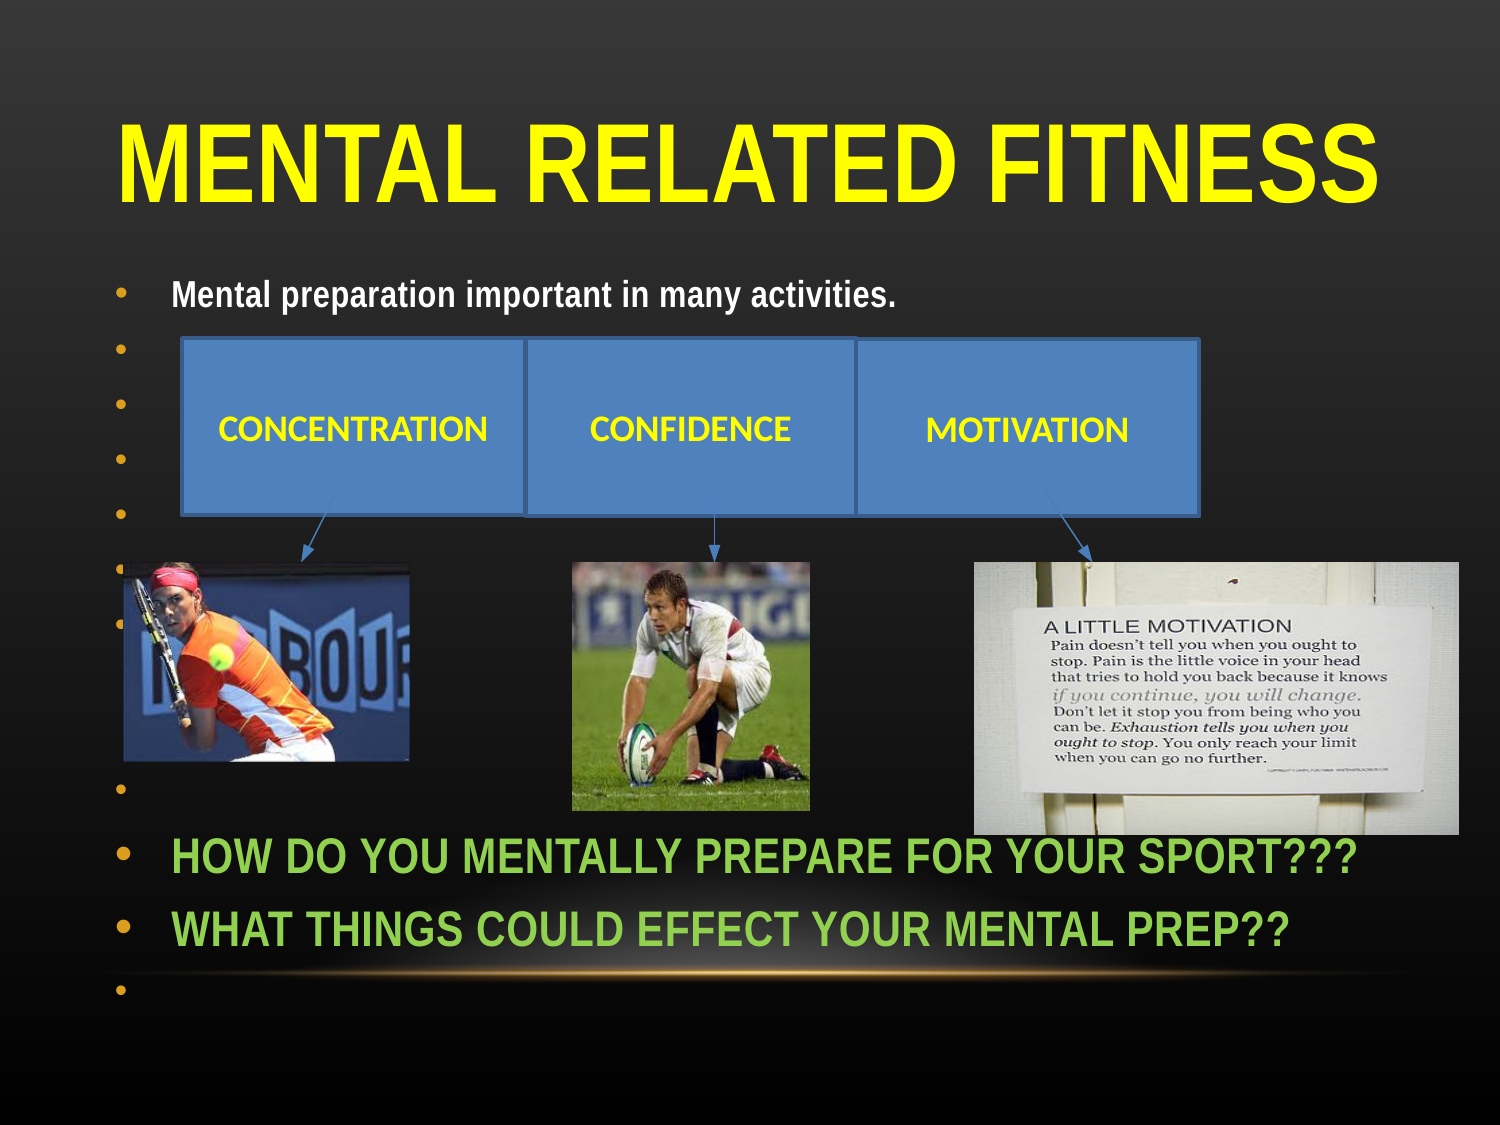

# MENTAL RELATED FITNESS
Mental preparation important in many activities.
HOW DO YOU MENTALLY PREPARE FOR YOUR SPORT???
WHAT THINGS COULD EFFECT YOUR MENTAL PREP??
CONCENTRATION
CONFIDENCE
MOTIVATION